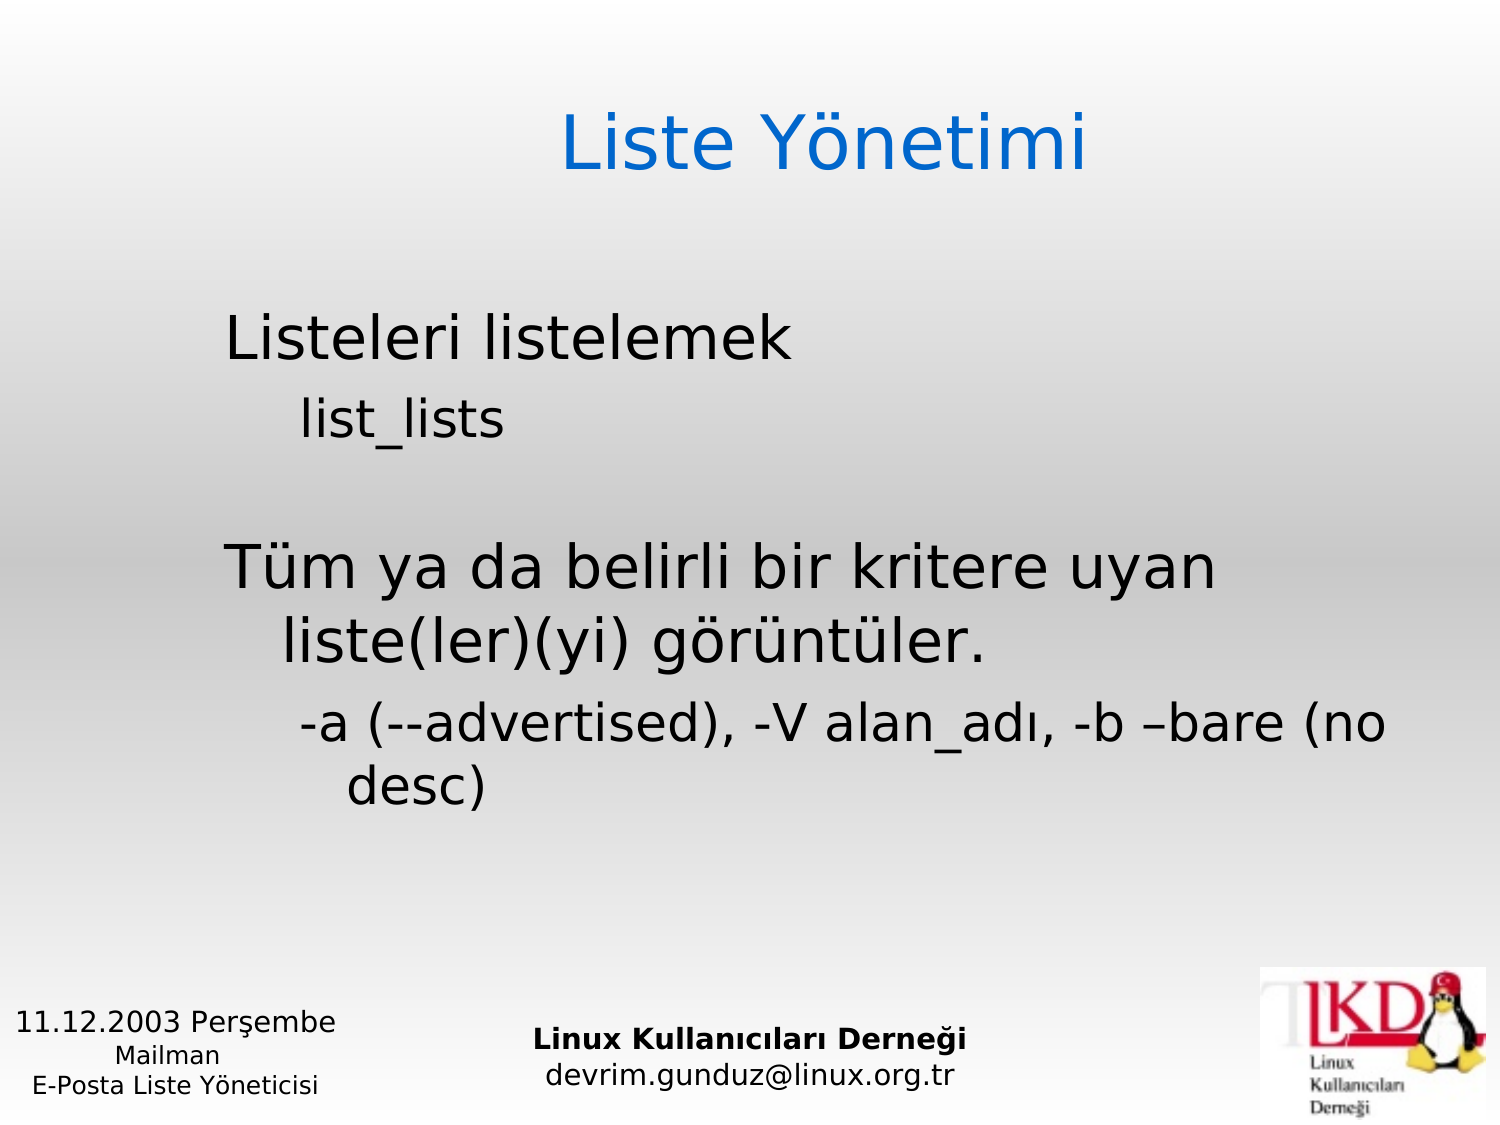

# Liste Yönetimi
Listeleri listelemek
list_lists
Tüm ya da belirli bir kritere uyan liste(ler)(yi) görüntüler.
-a (--advertised), -V alan_adı, -b –bare (no desc)